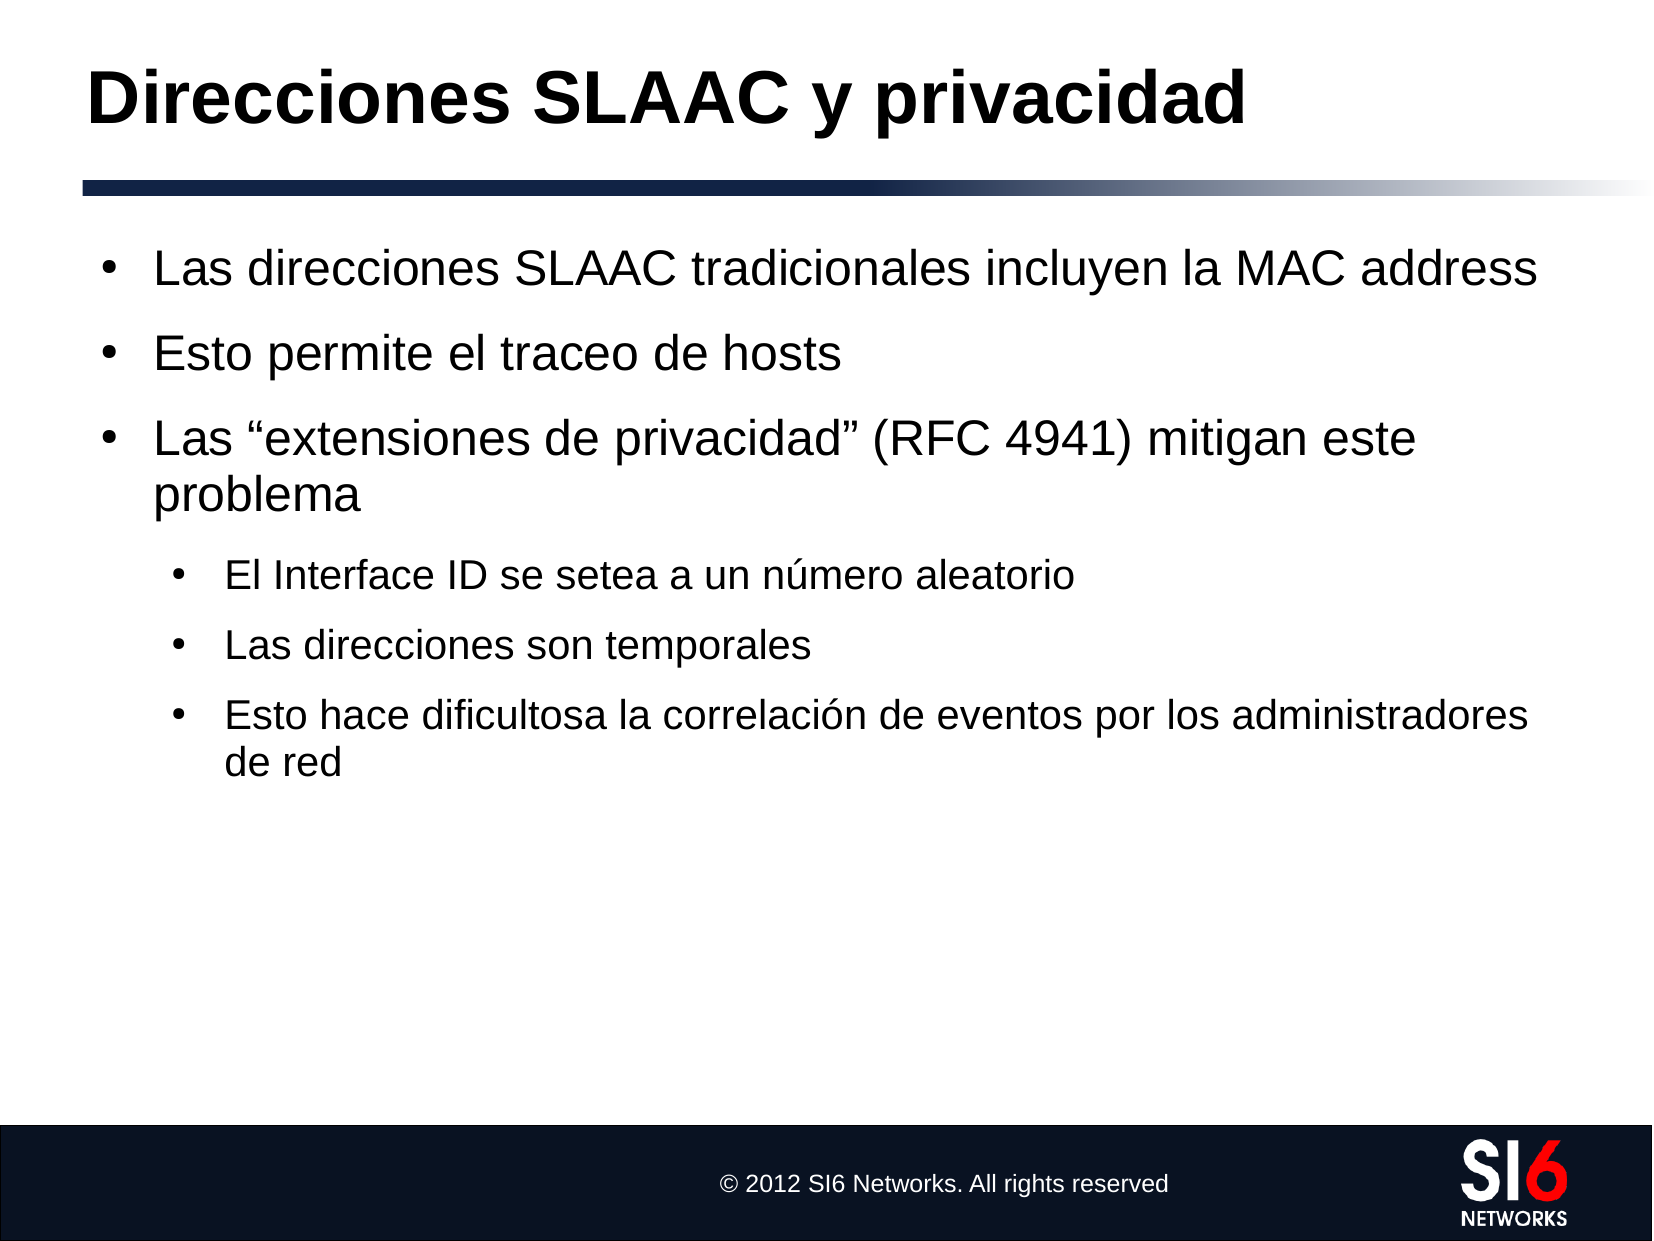

# Direcciones SLAAC y privacidad
Las direcciones SLAAC tradicionales incluyen la MAC address
Esto permite el traceo de hosts
Las “extensiones de privacidad” (RFC 4941) mitigan este problema
El Interface ID se setea a un número aleatorio
Las direcciones son temporales
Esto hace dificultosa la correlación de eventos por los administradores de red